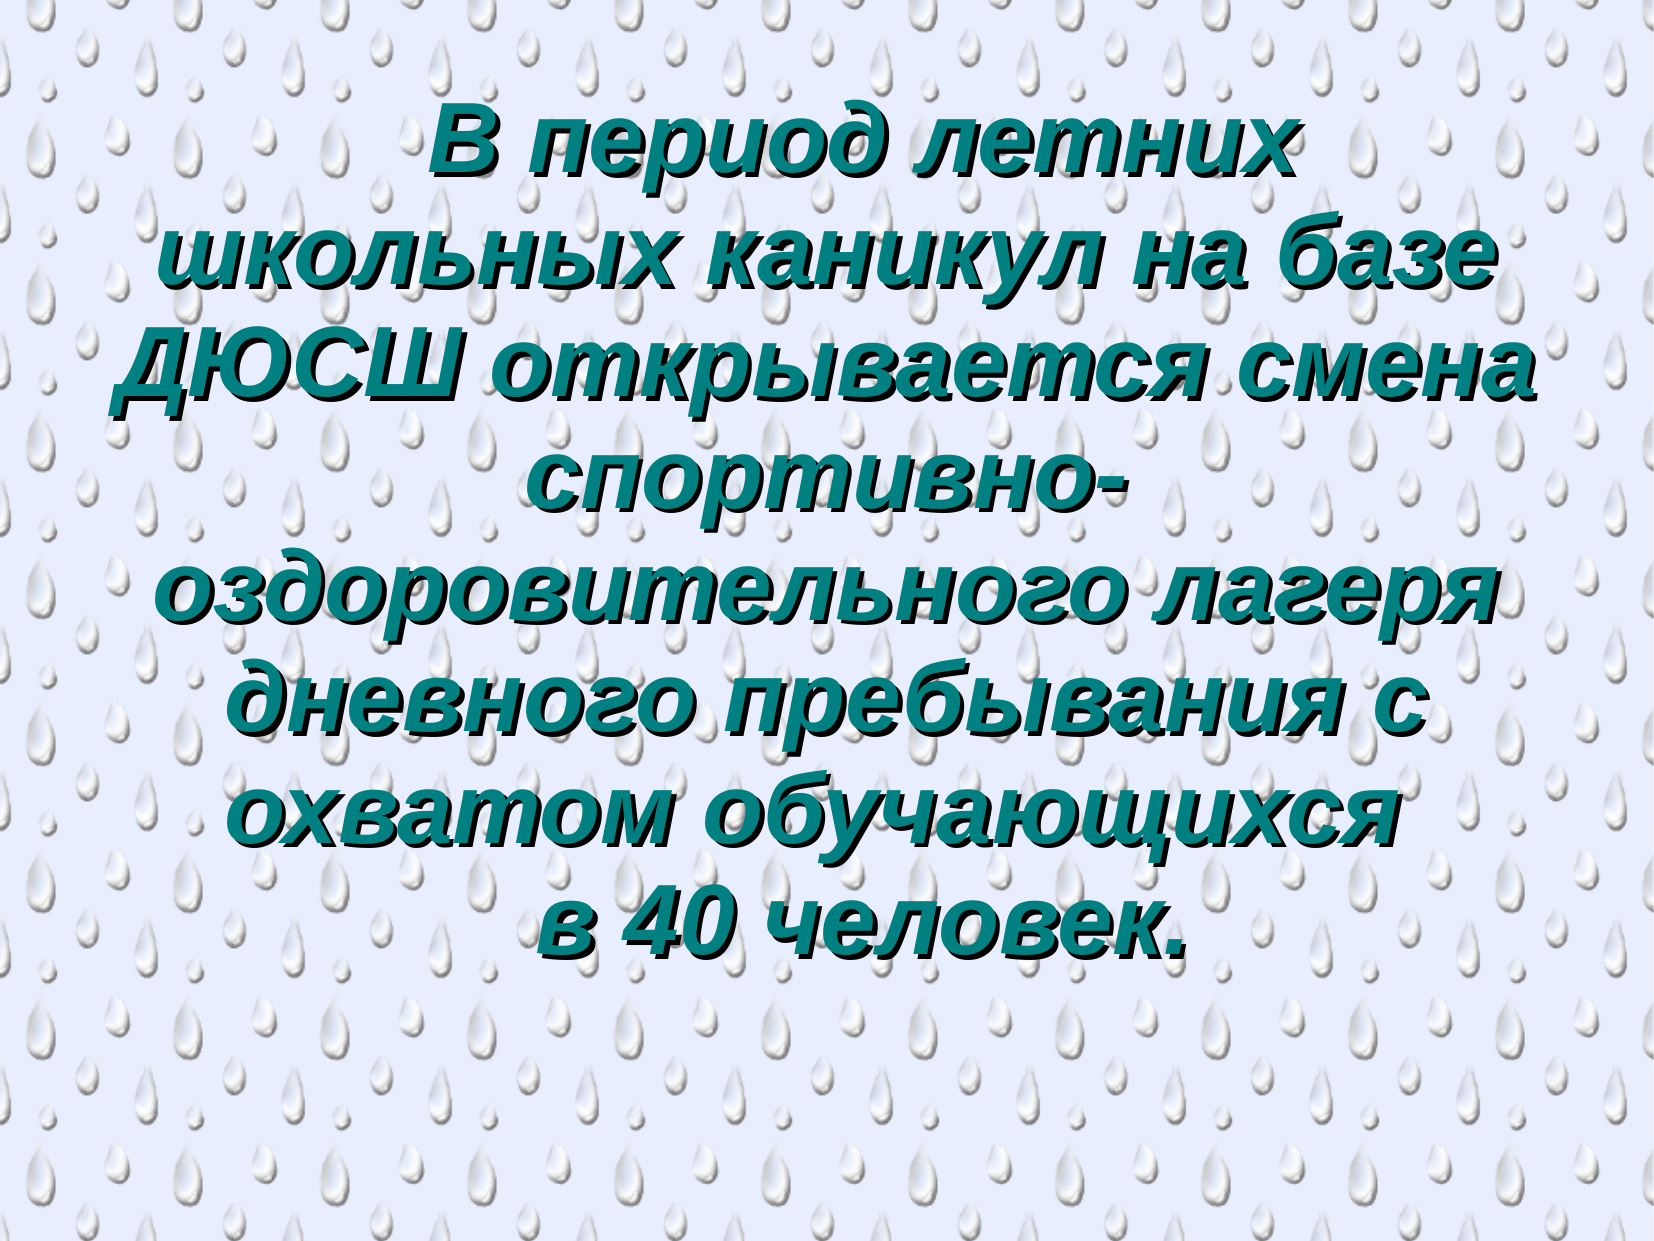

# В период летних школьных каникул на базе ДЮСШ открывается смена спортивно-оздоровительного лагеря дневного пребывания с охватом обучающихся
в 40 человек.